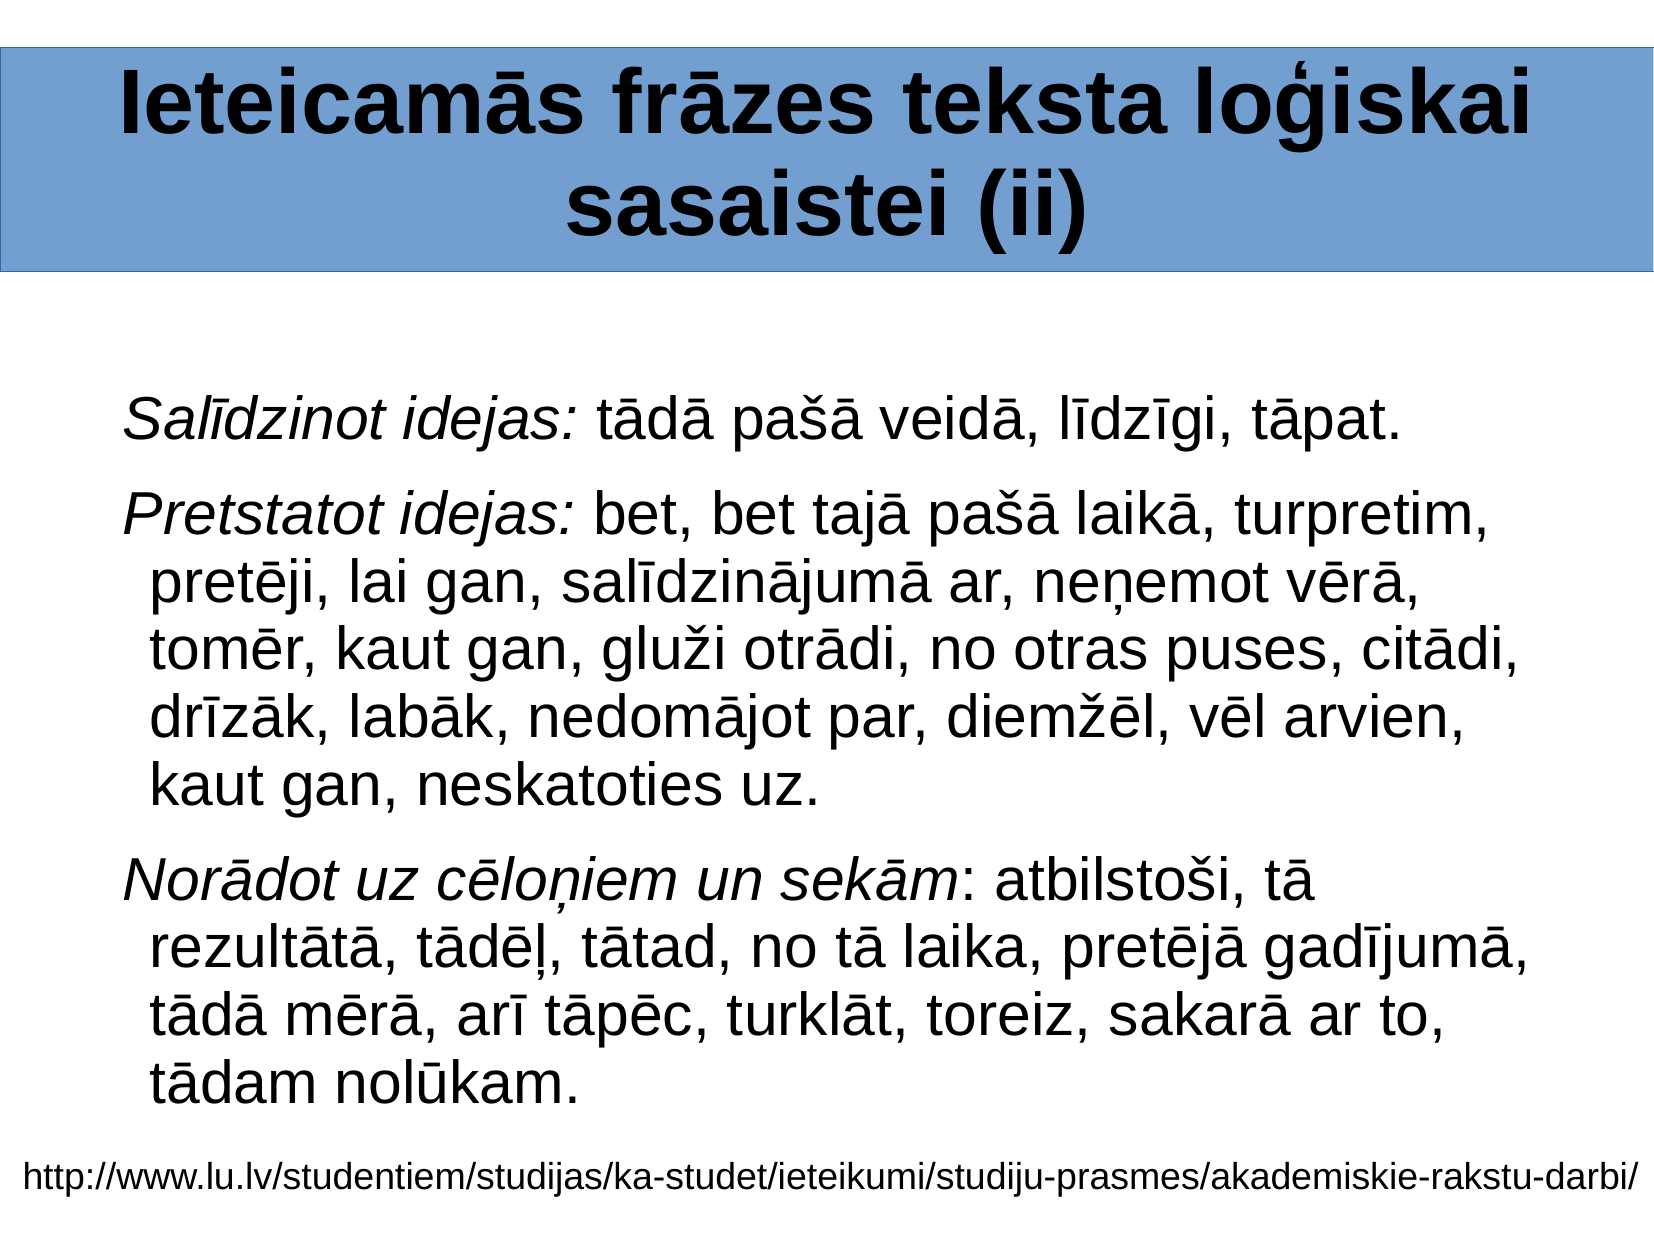

# Ieteicamās frāzes teksta loģiskai sasaistei (ii)
Salīdzinot idejas: tādā pašā veidā, līdzīgi, tāpat.
Pretstatot idejas: bet, bet tajā pašā laikā, turpretim, pretēji, lai gan, salīdzinājumā ar, neņemot vērā, tomēr, kaut gan, gluži otrādi, no otras puses, citādi, drīzāk, labāk, nedomājot par, diemžēl, vēl arvien, kaut gan, neskatoties uz.
Norādot uz cēloņiem un sekām: atbilstoši, tā rezultātā, tādēļ, tātad, no tā laika, pretējā gadījumā, tādā mērā, arī tāpēc, turklāt, toreiz, sakarā ar to, tādam nolūkam.
http://www.lu.lv/studentiem/studijas/ka-studet/ieteikumi/studiju-prasmes/akademiskie-rakstu-darbi/